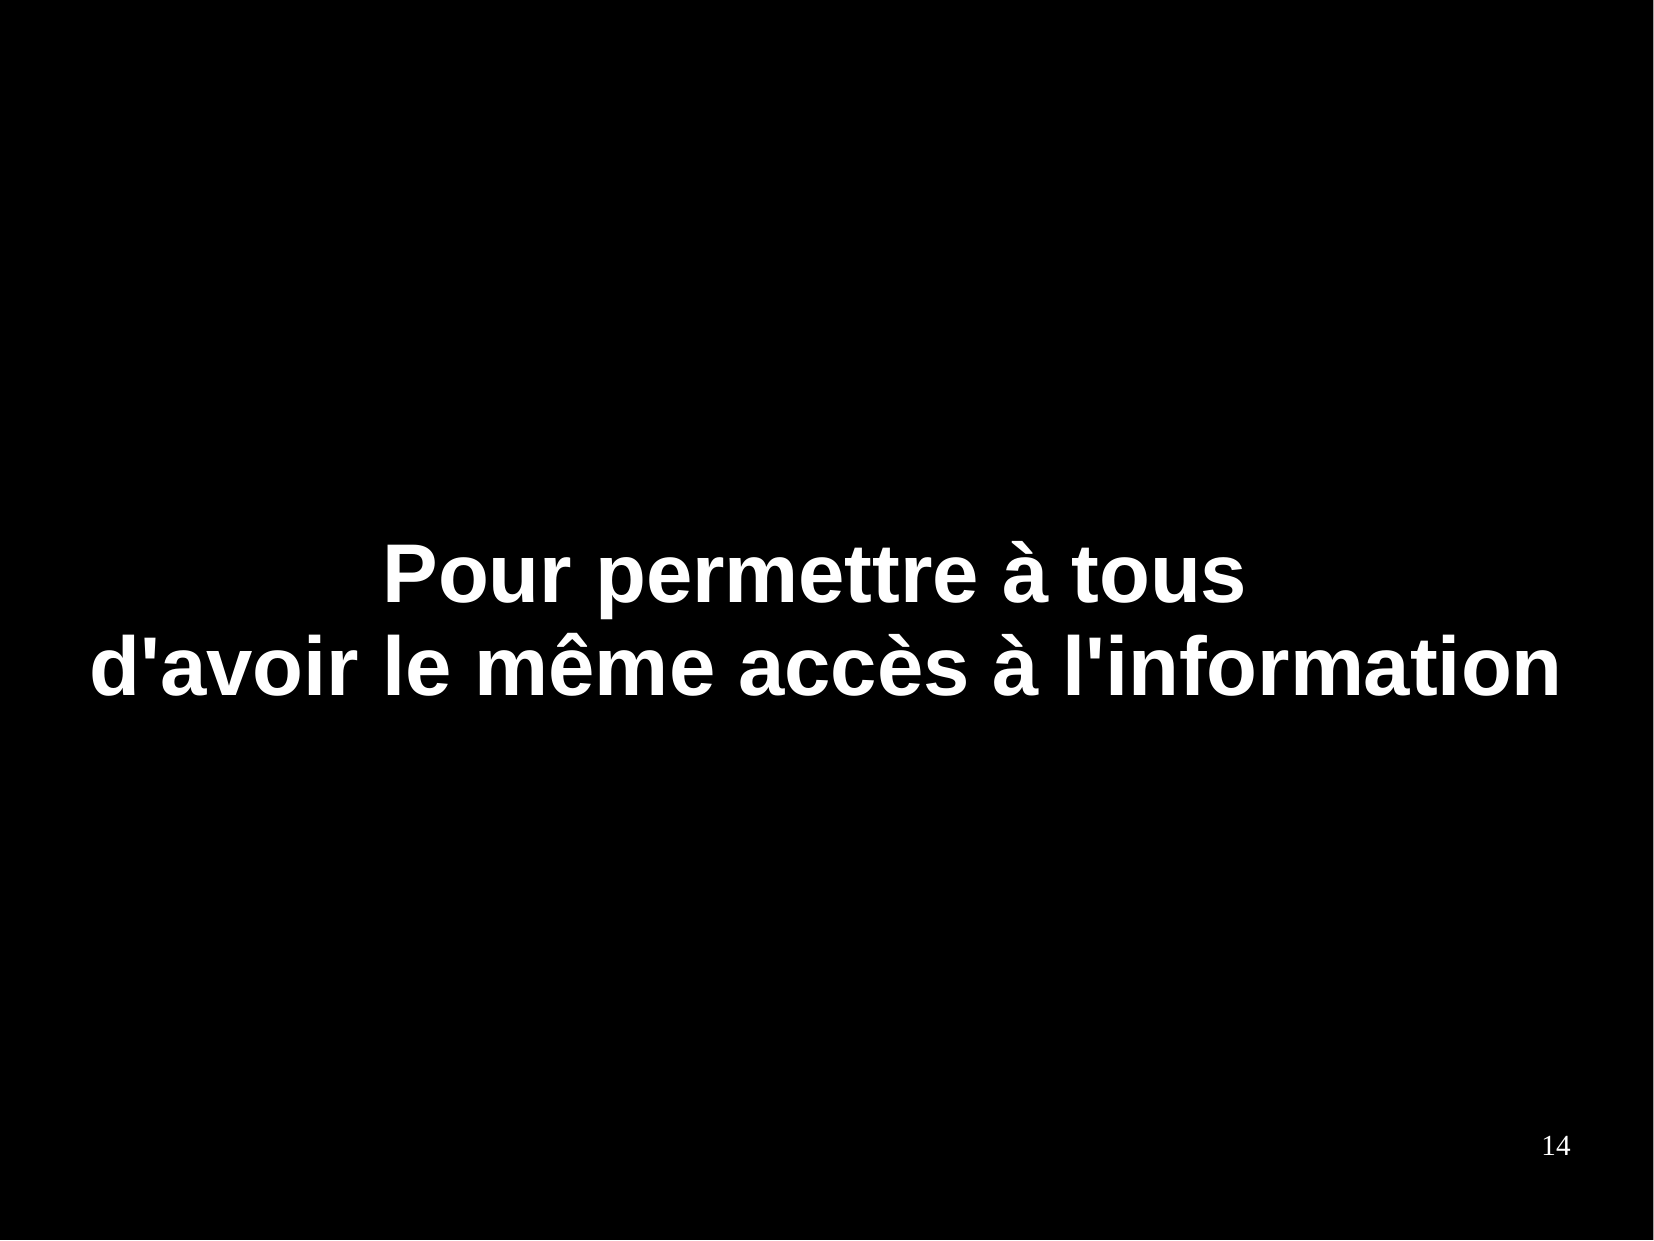

Pour permettre à tous
d'avoir le même accès à l'information
14